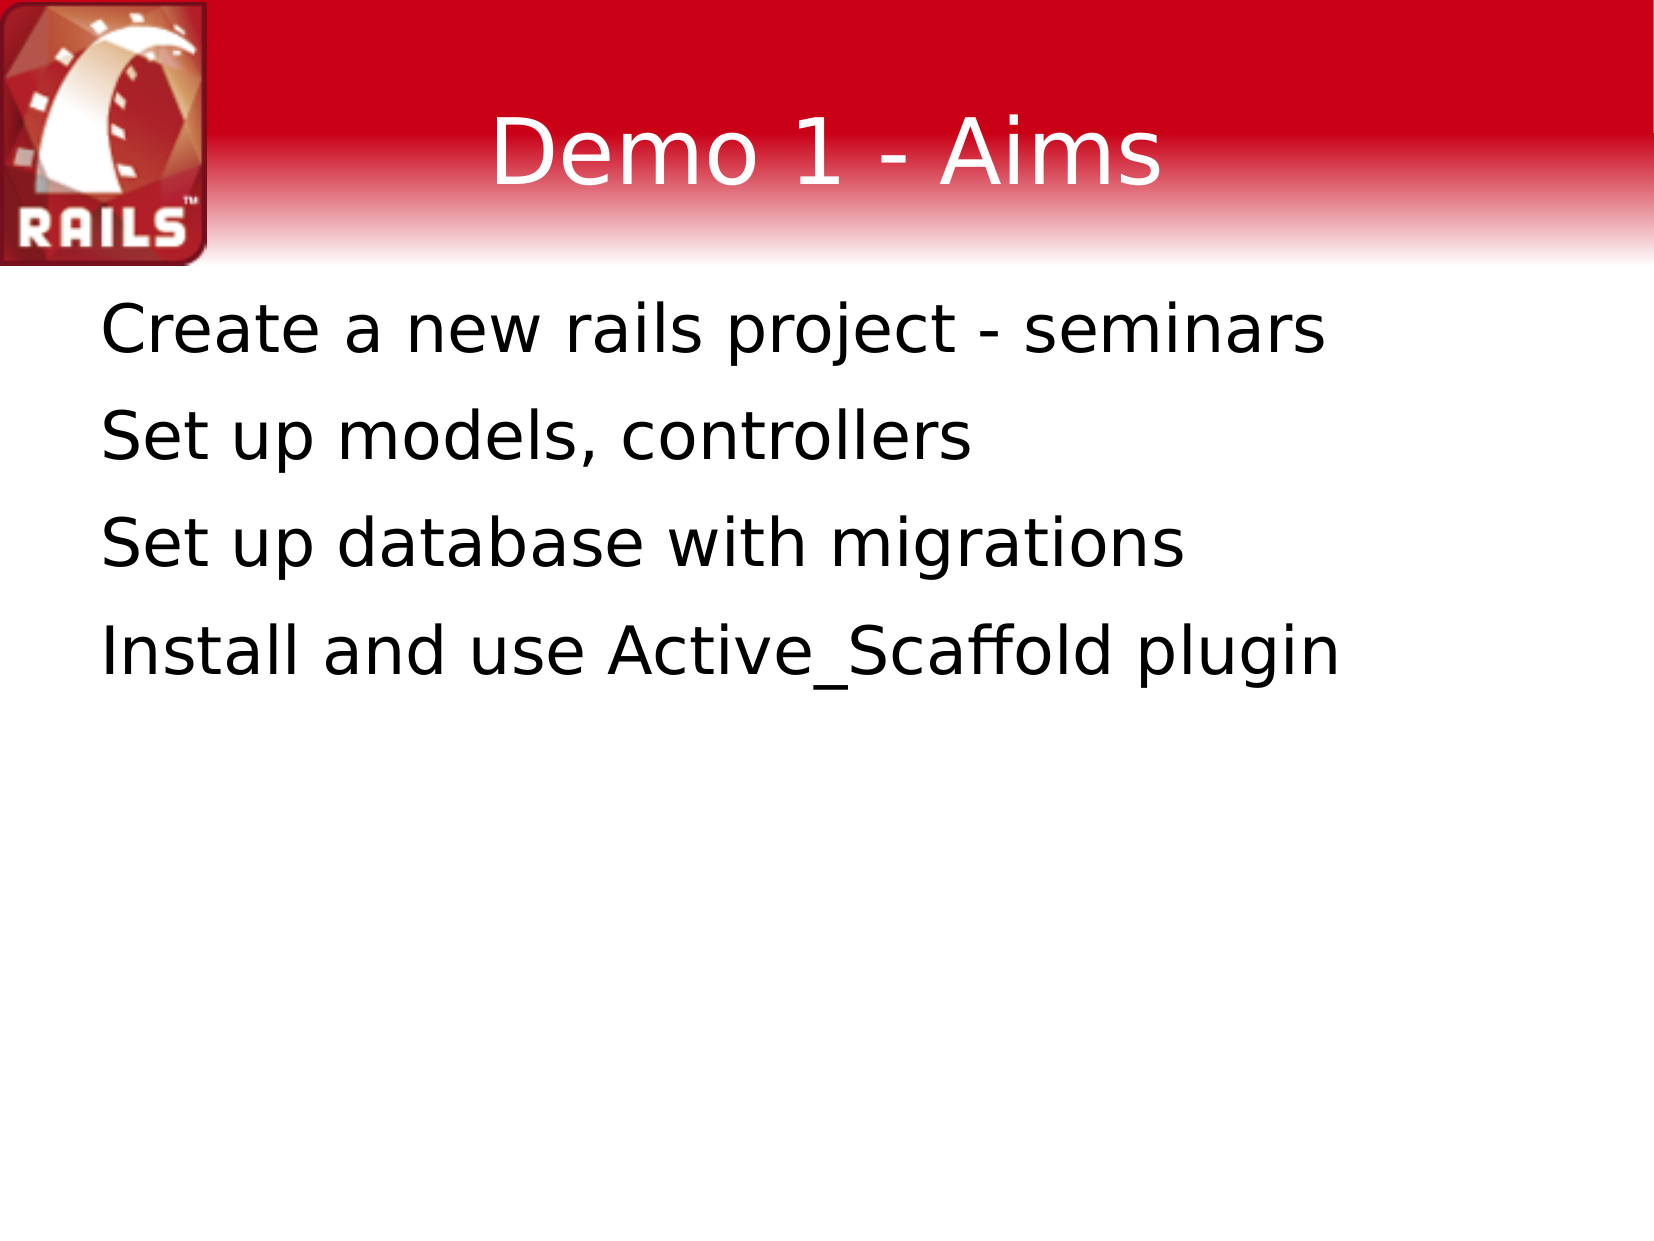

# Demo 1 - Aims
Create a new rails project - seminars
Set up models, controllers
Set up database with migrations
Install and use Active_Scaffold plugin